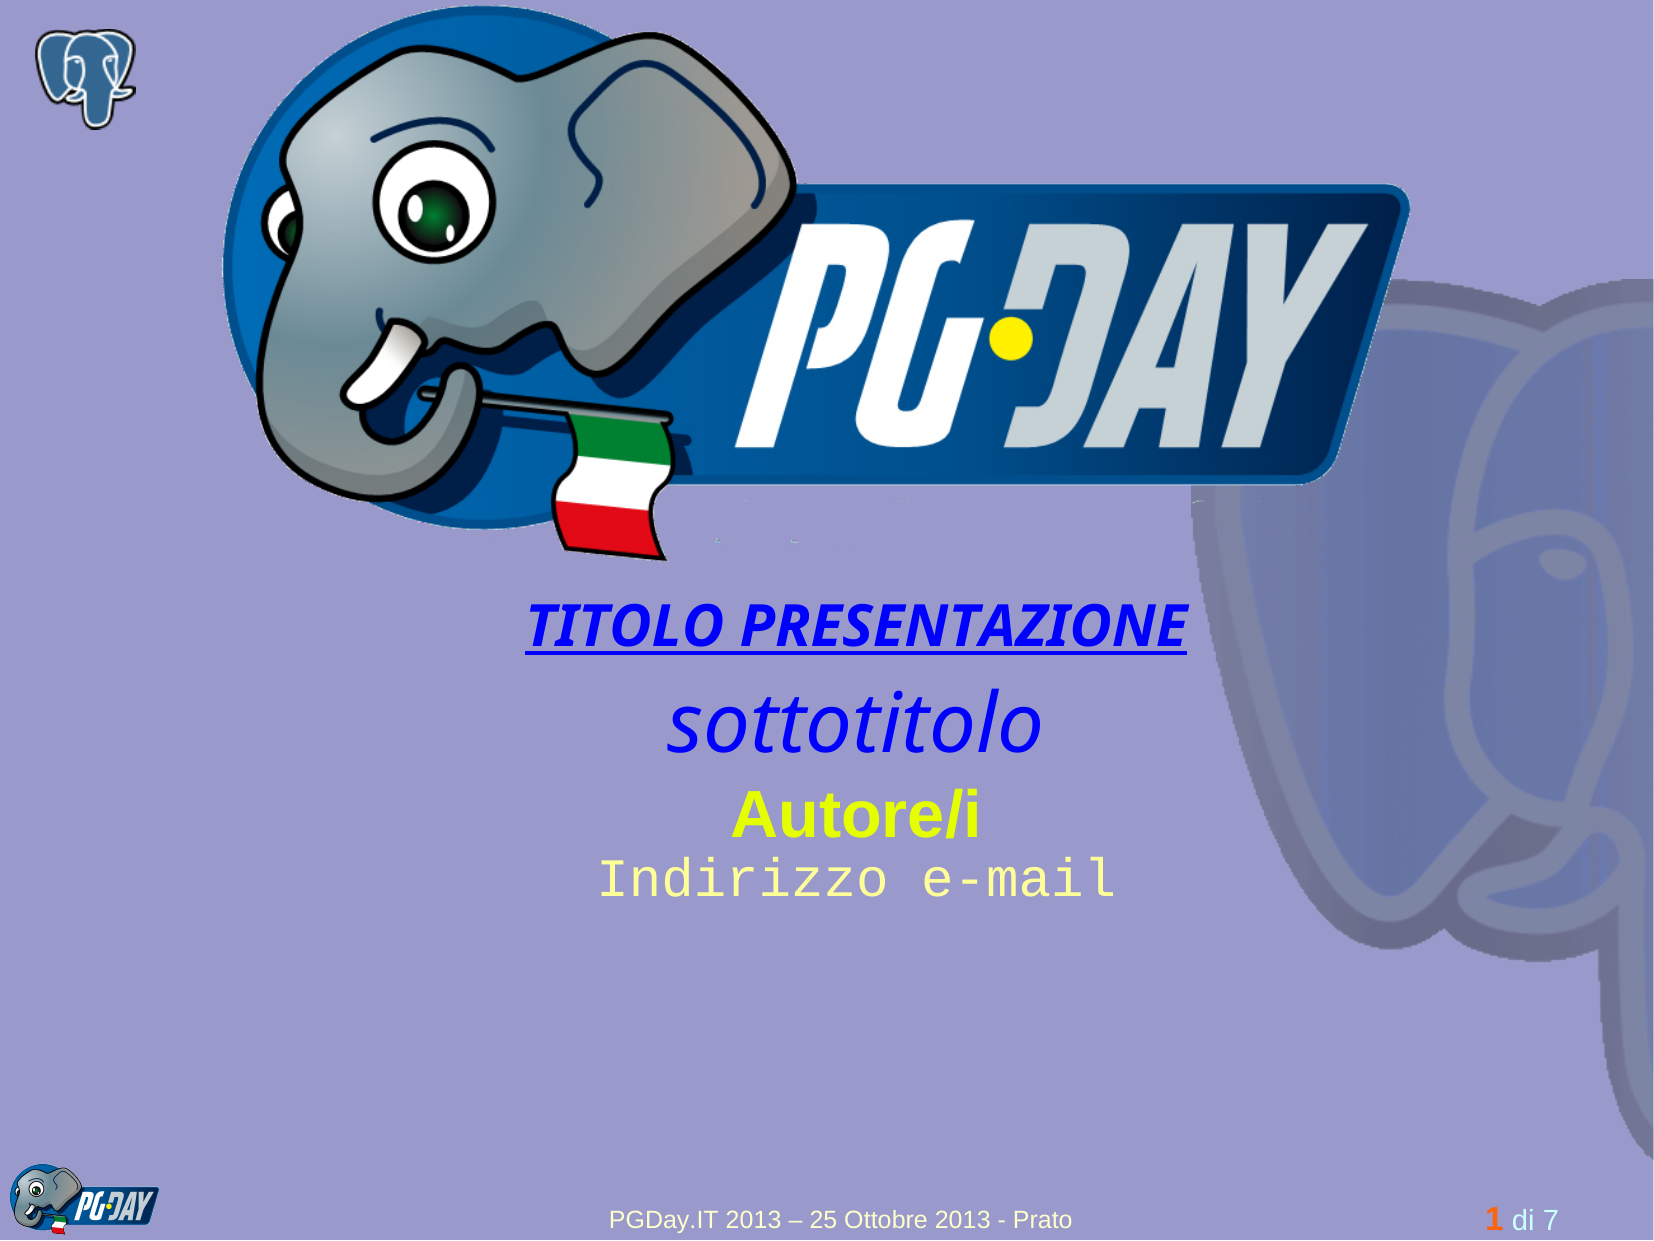

# TITOLO PRESENTAZIONE
sottotitolo
Autore/i
Indirizzo e-mail